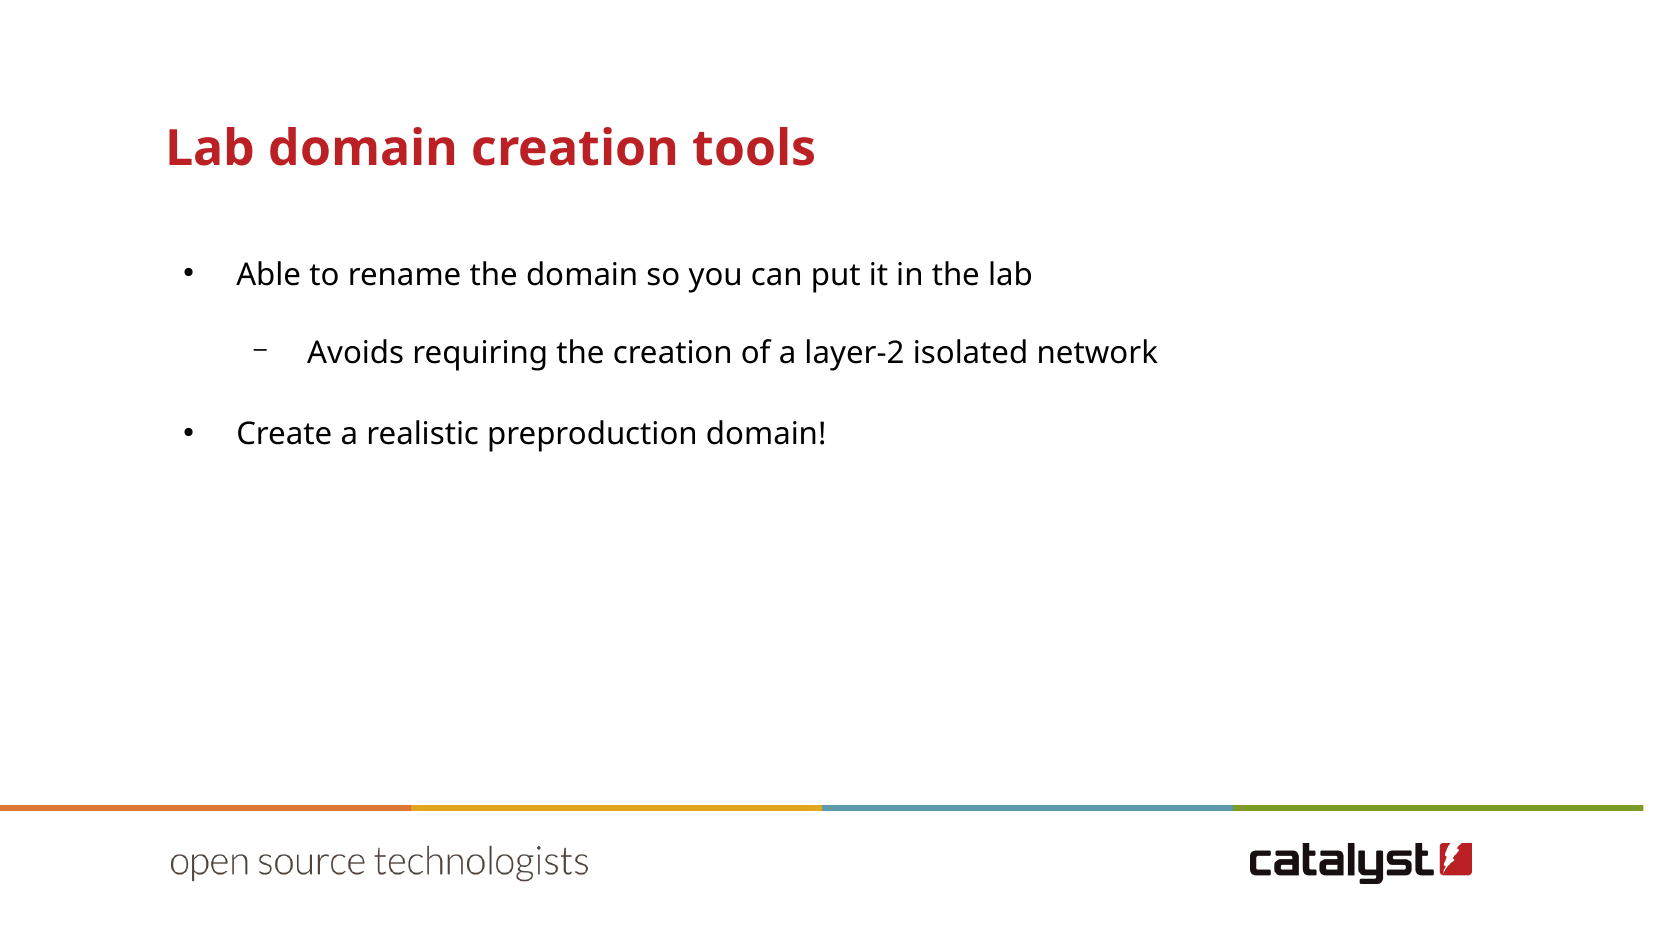

# Lab domain creation tools
Able to rename the domain so you can put it in the lab
Avoids requiring the creation of a layer-2 isolated network
Create a realistic preproduction domain!